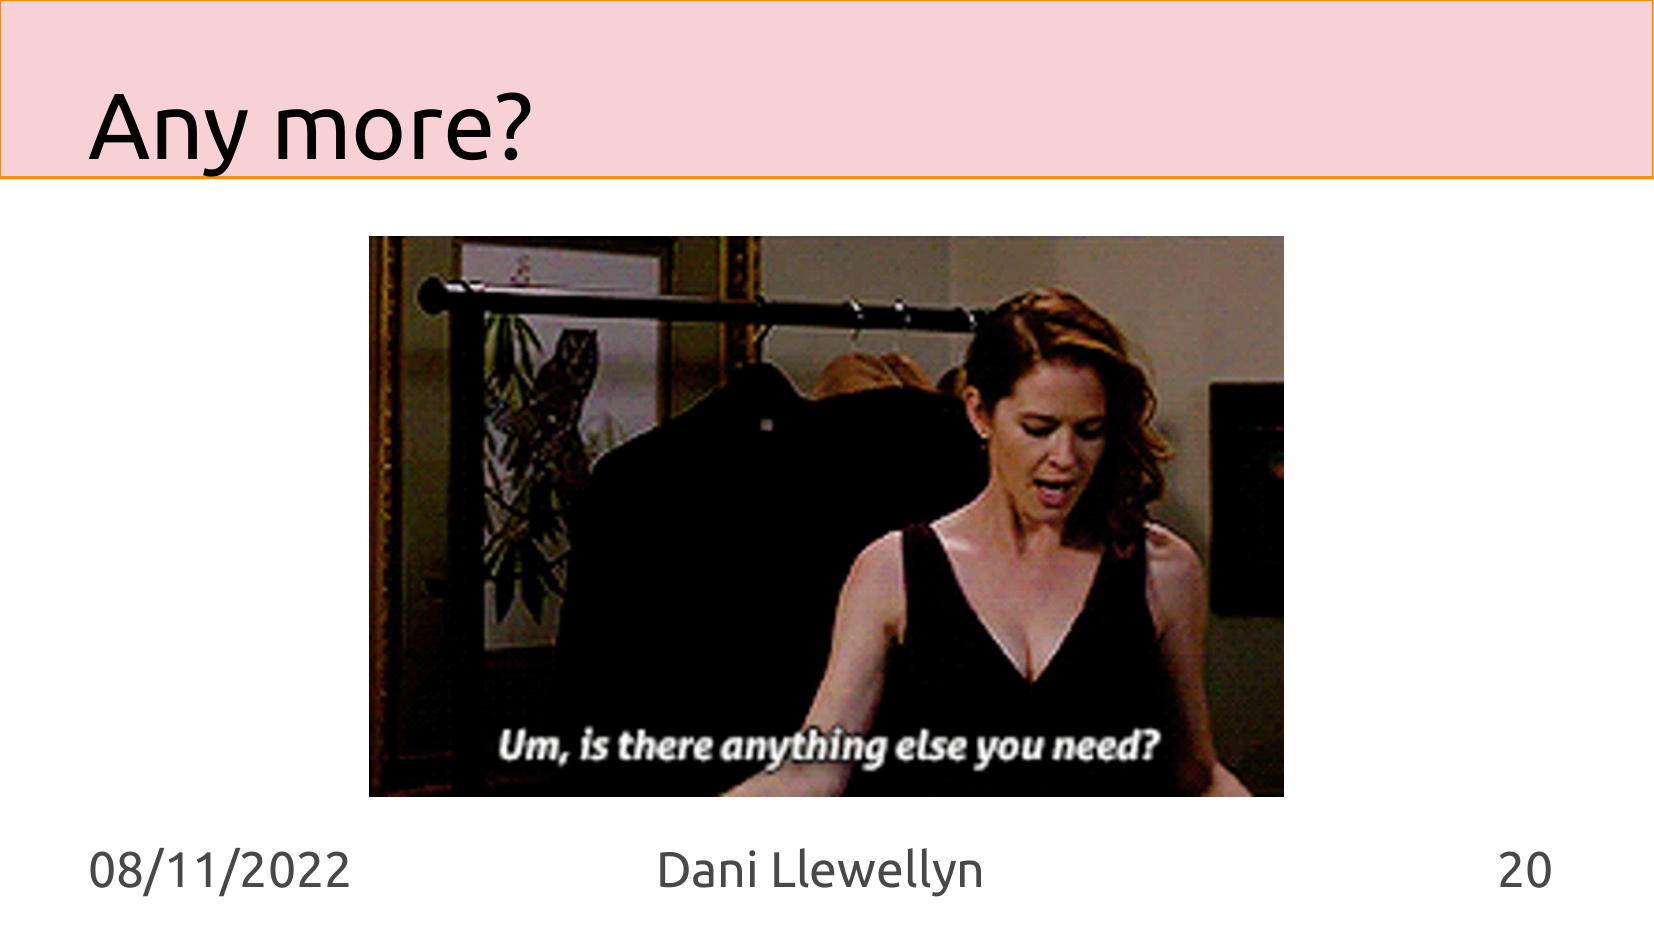

# Any more?
08/11/2022
Dani Llewellyn
20